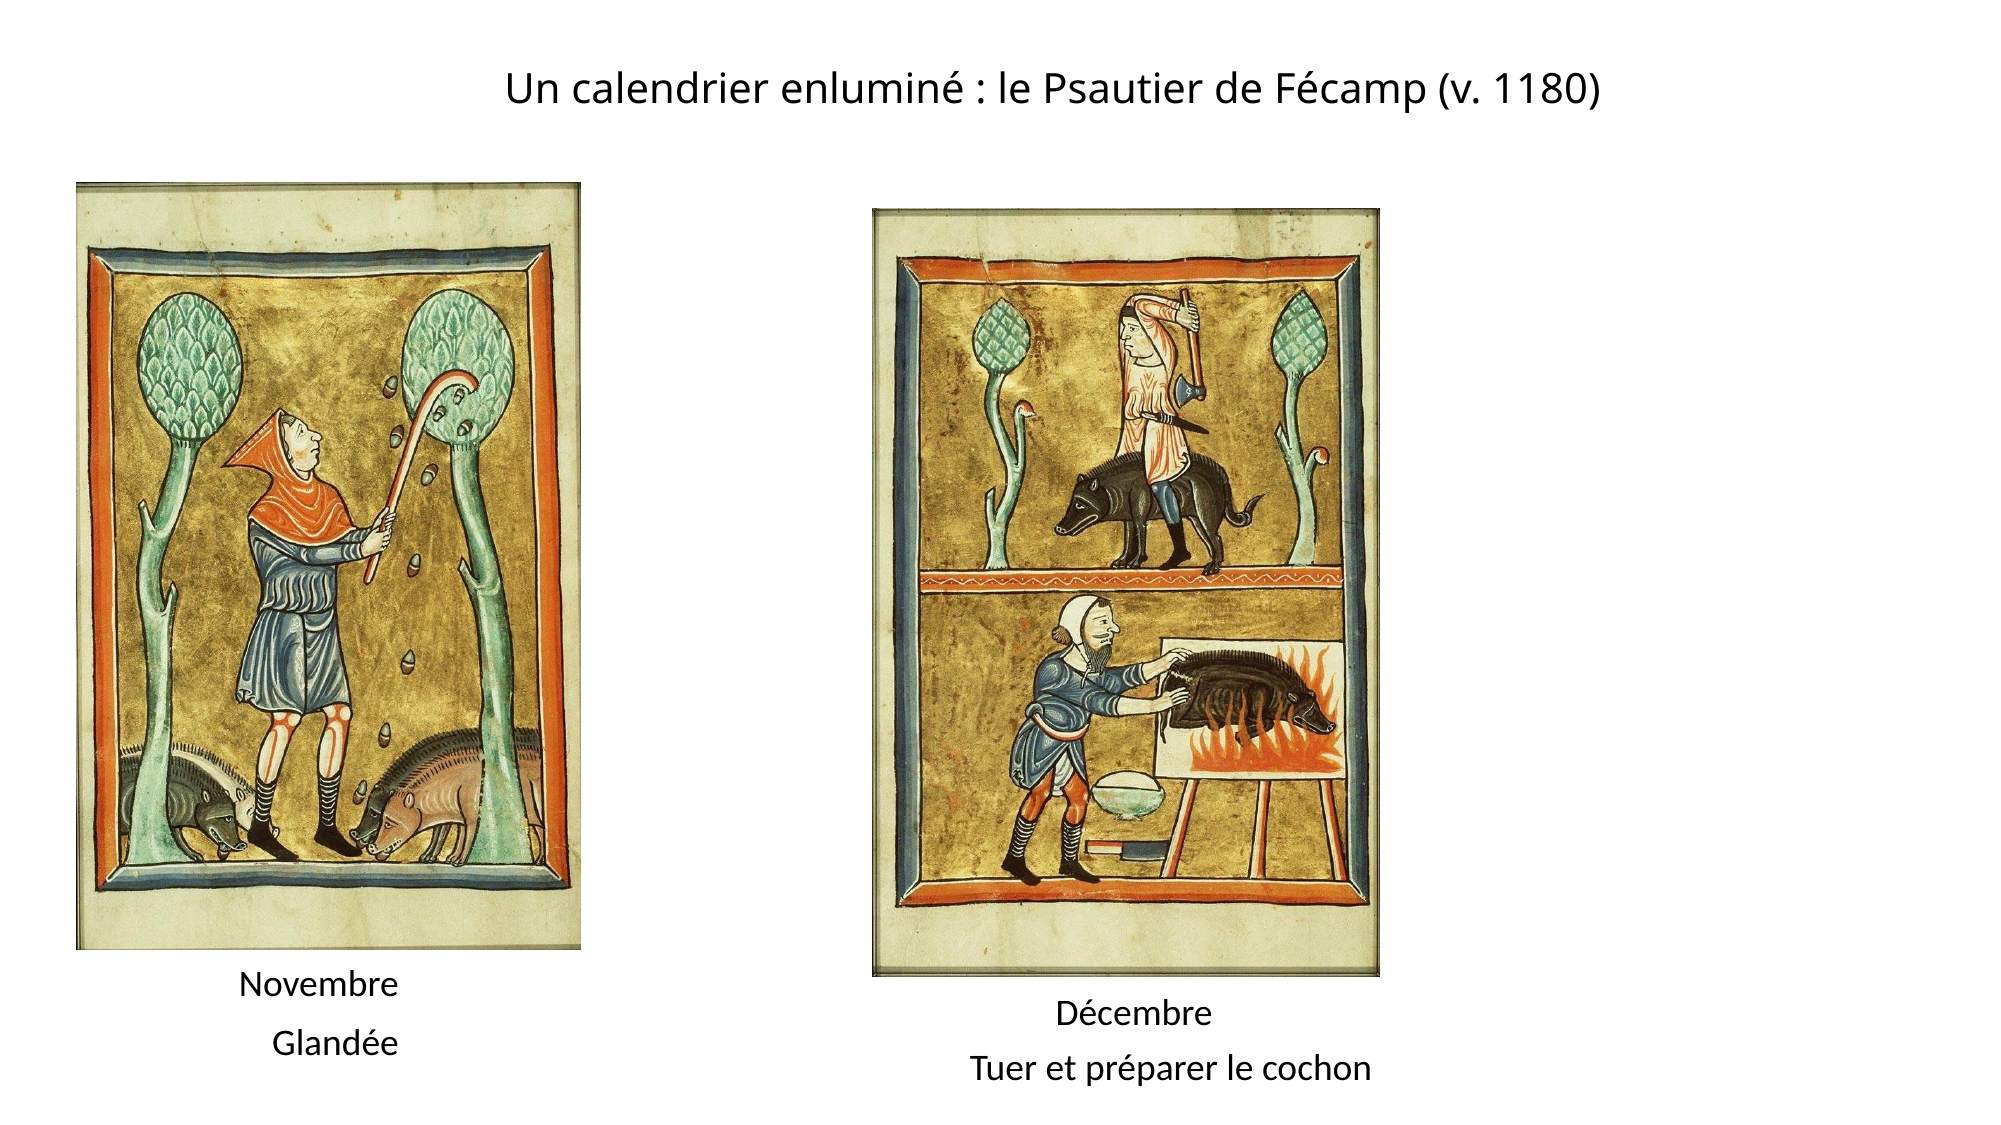

Un calendrier enluminé : le Psautier de Fécamp (v. 1180)
Novembre
Décembre
Glandée
Tuer et préparer le cochon